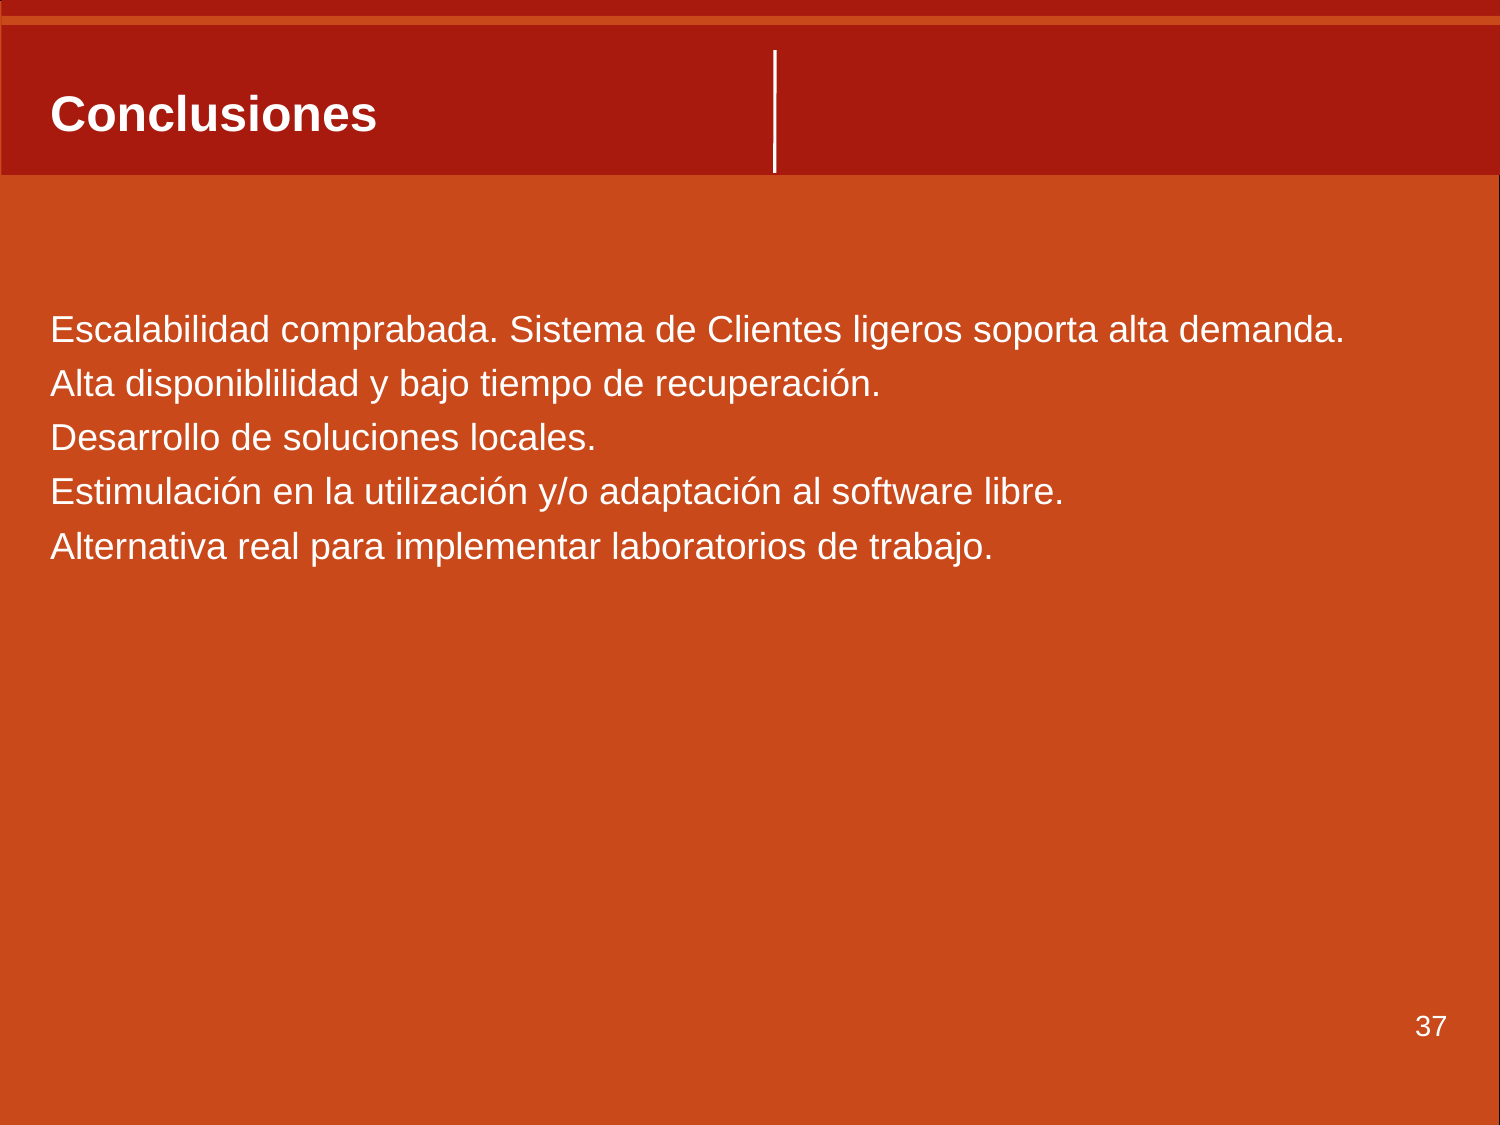

# Conclusiones
Escalabilidad comprabada. Sistema de Clientes ligeros soporta alta demanda.
Alta disponiblilidad y bajo tiempo de recuperación.
Desarrollo de soluciones locales.
Estimulación en la utilización y/o adaptación al software libre.
Alternativa real para implementar laboratorios de trabajo.